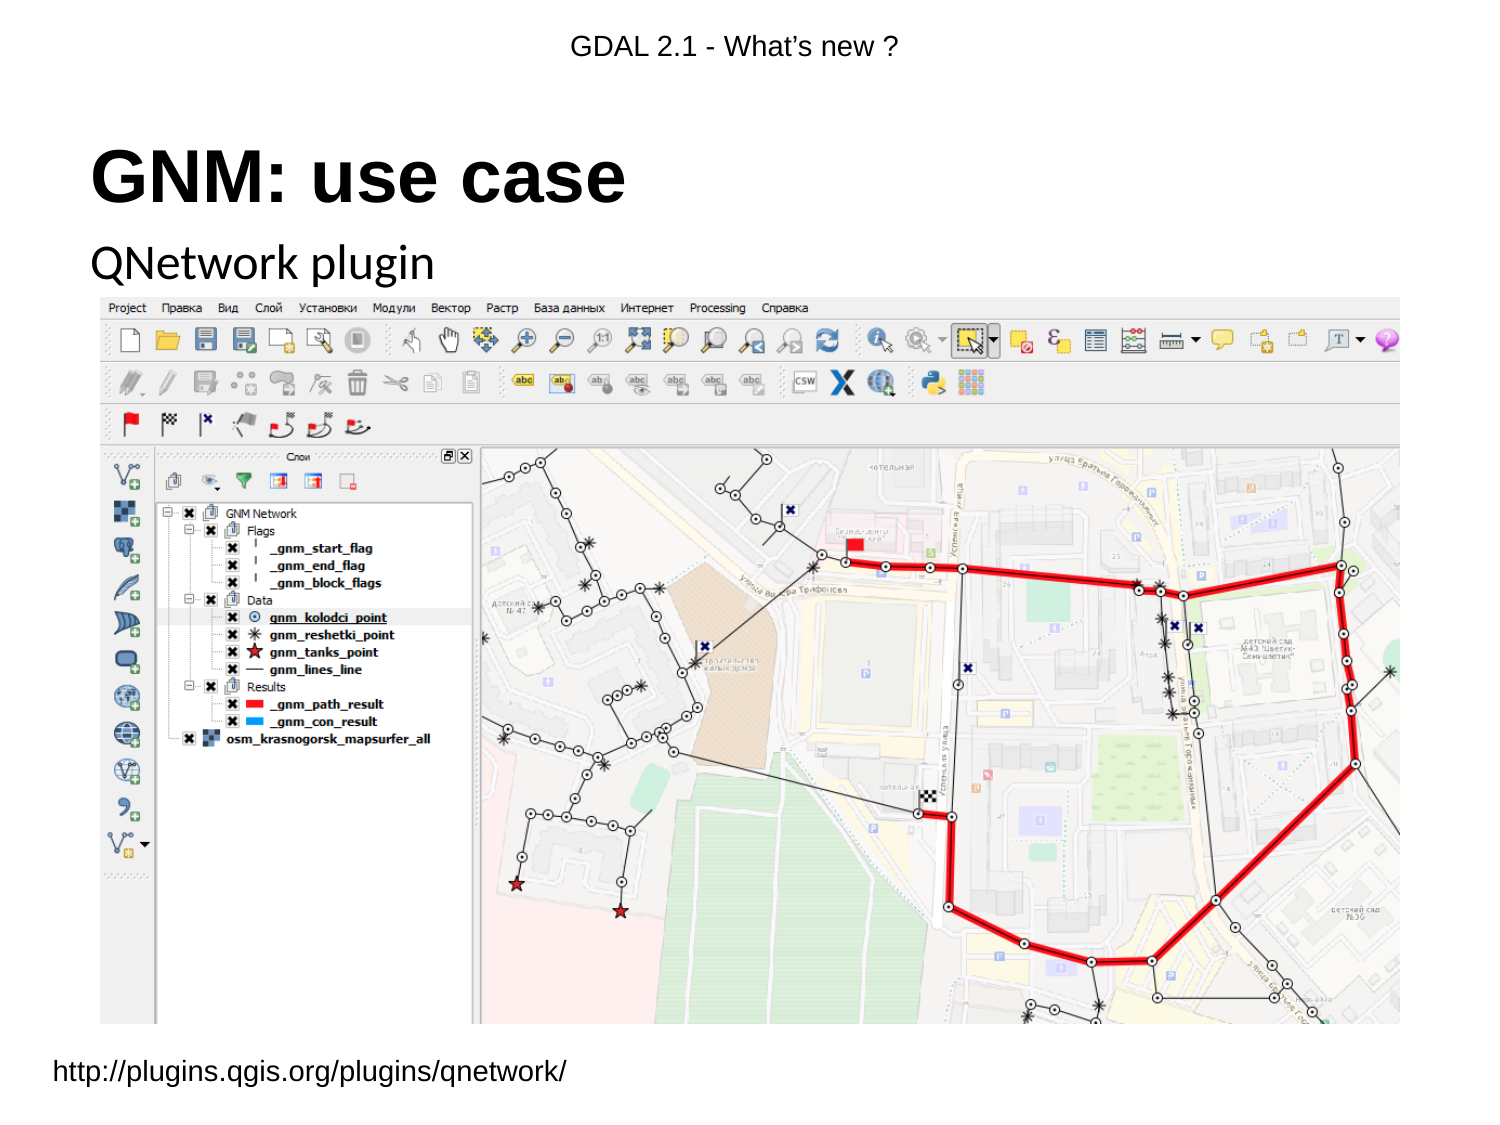

# GNM: use case
QNetwork plugin
http://plugins.qgis.org/plugins/qnetwork/